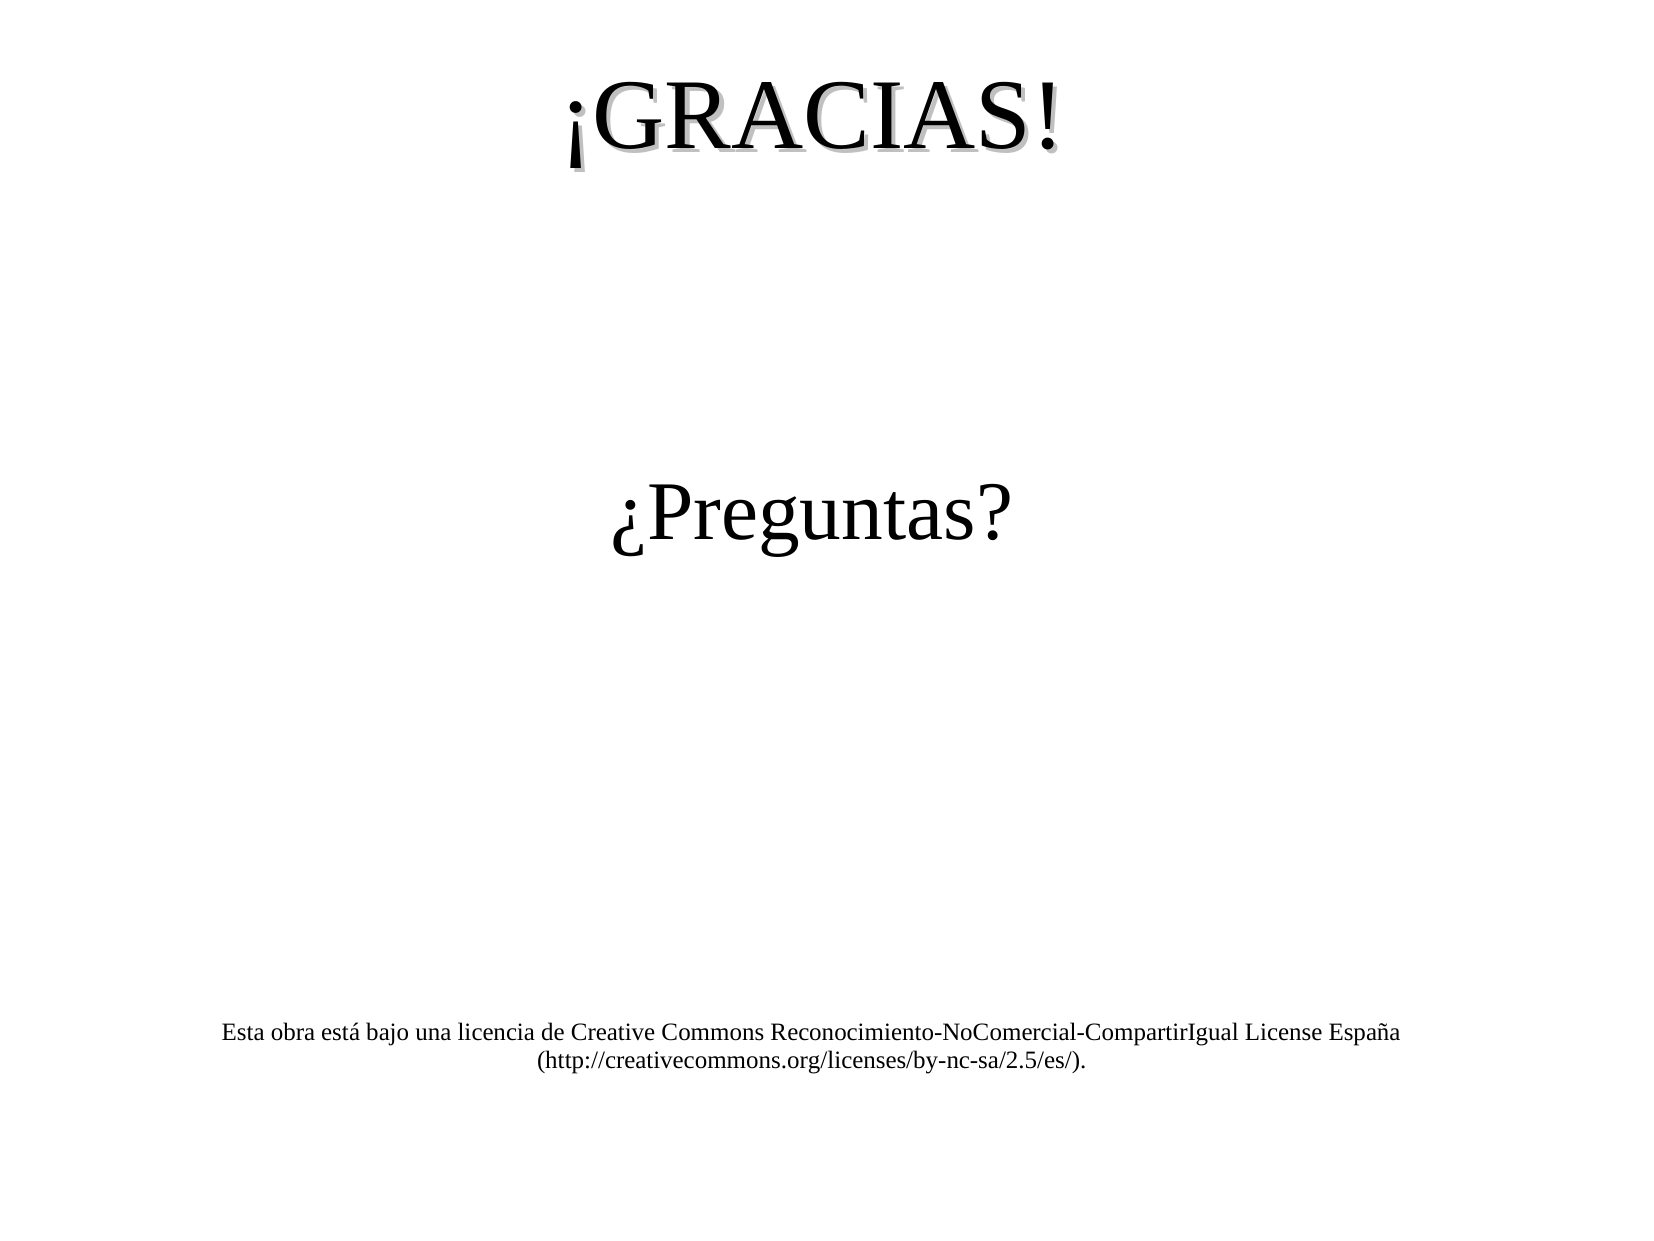

¡GRACIAS!
¿Preguntas?
Esta obra está bajo una licencia de Creative Commons Reconocimiento-NoComercial-CompartirIgual License España (http://creativecommons.org/licenses/by-nc-sa/2.5/es/).